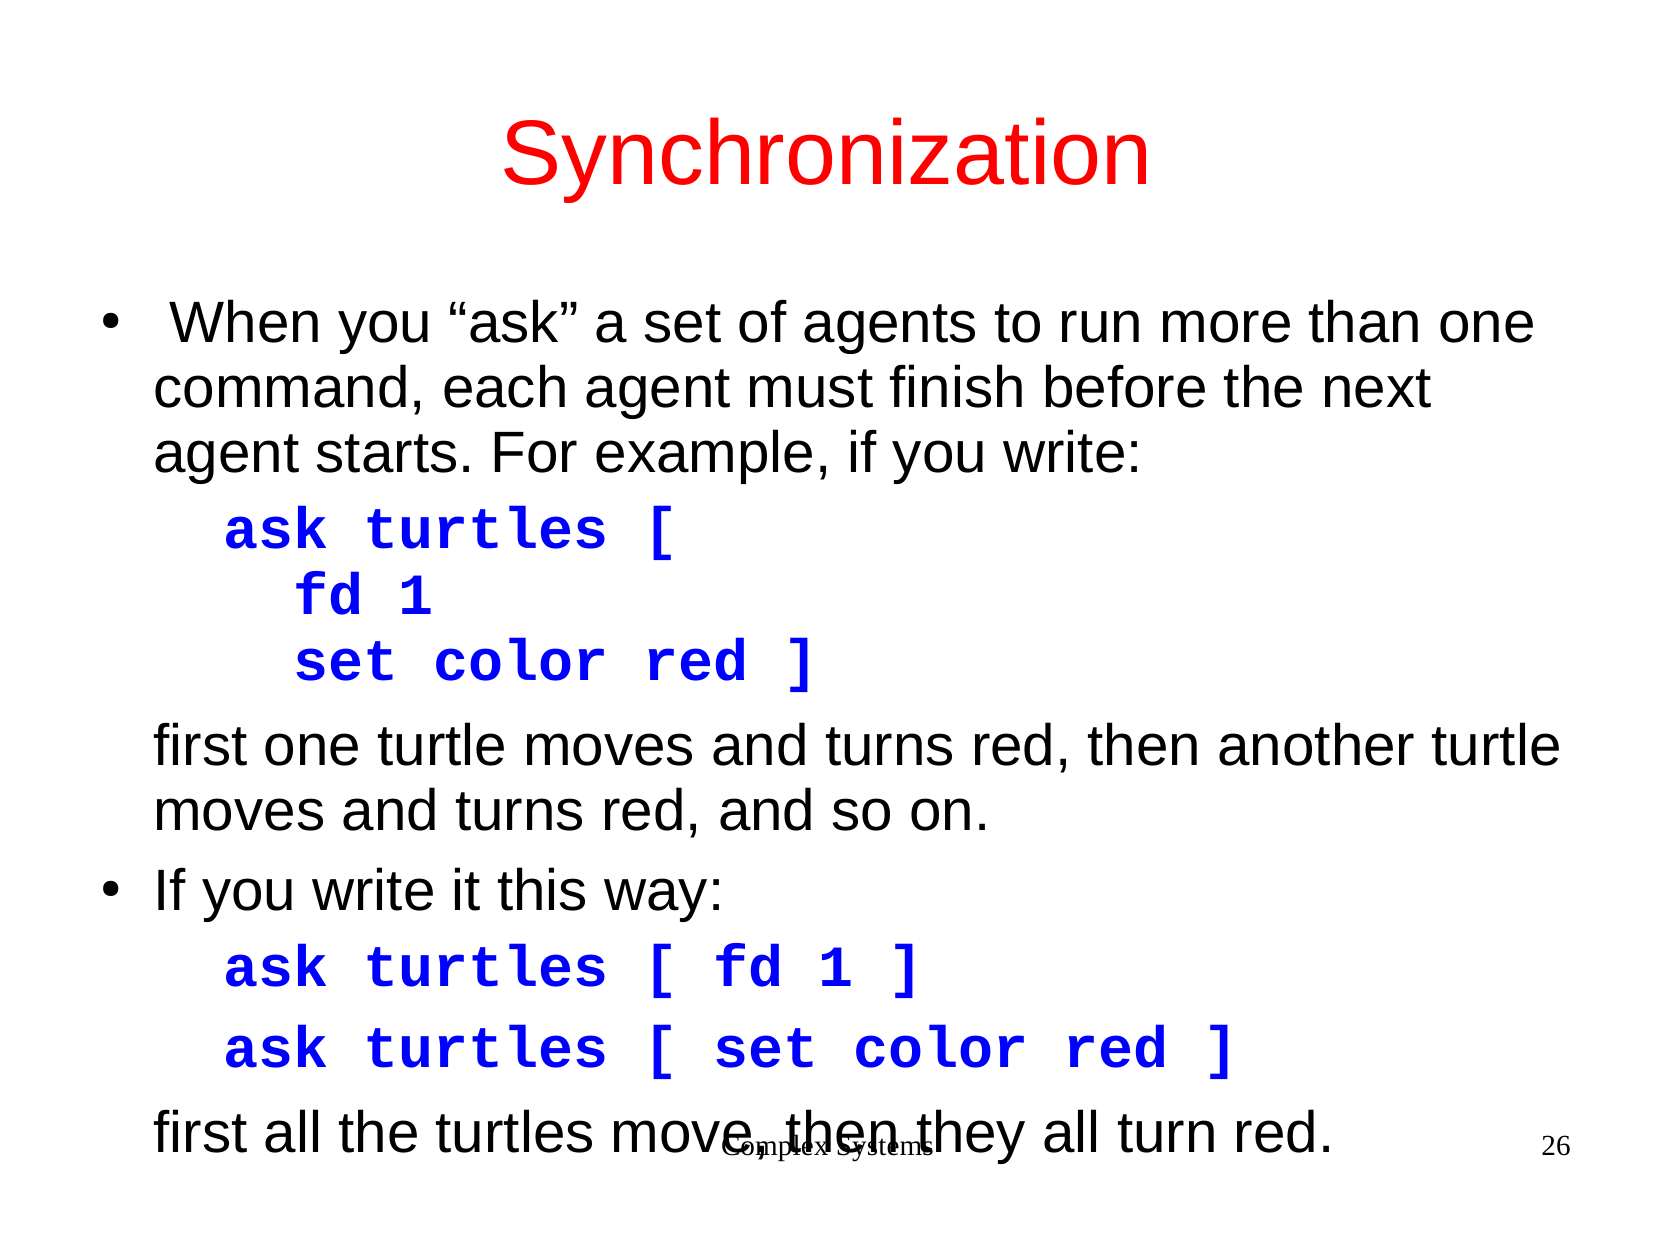

# Synchronization
 When you “ask” a set of agents to run more than one command, each agent must finish before the next agent starts. For example, if you write:
 ask turtles [
 fd 1
 set color red ]
first one turtle moves and turns red, then another turtle moves and turns red, and so on.
If you write it this way:
 ask turtles [ fd 1 ]
 ask turtles [ set color red ]
first all the turtles move, then they all turn red.
Complex Systems
26